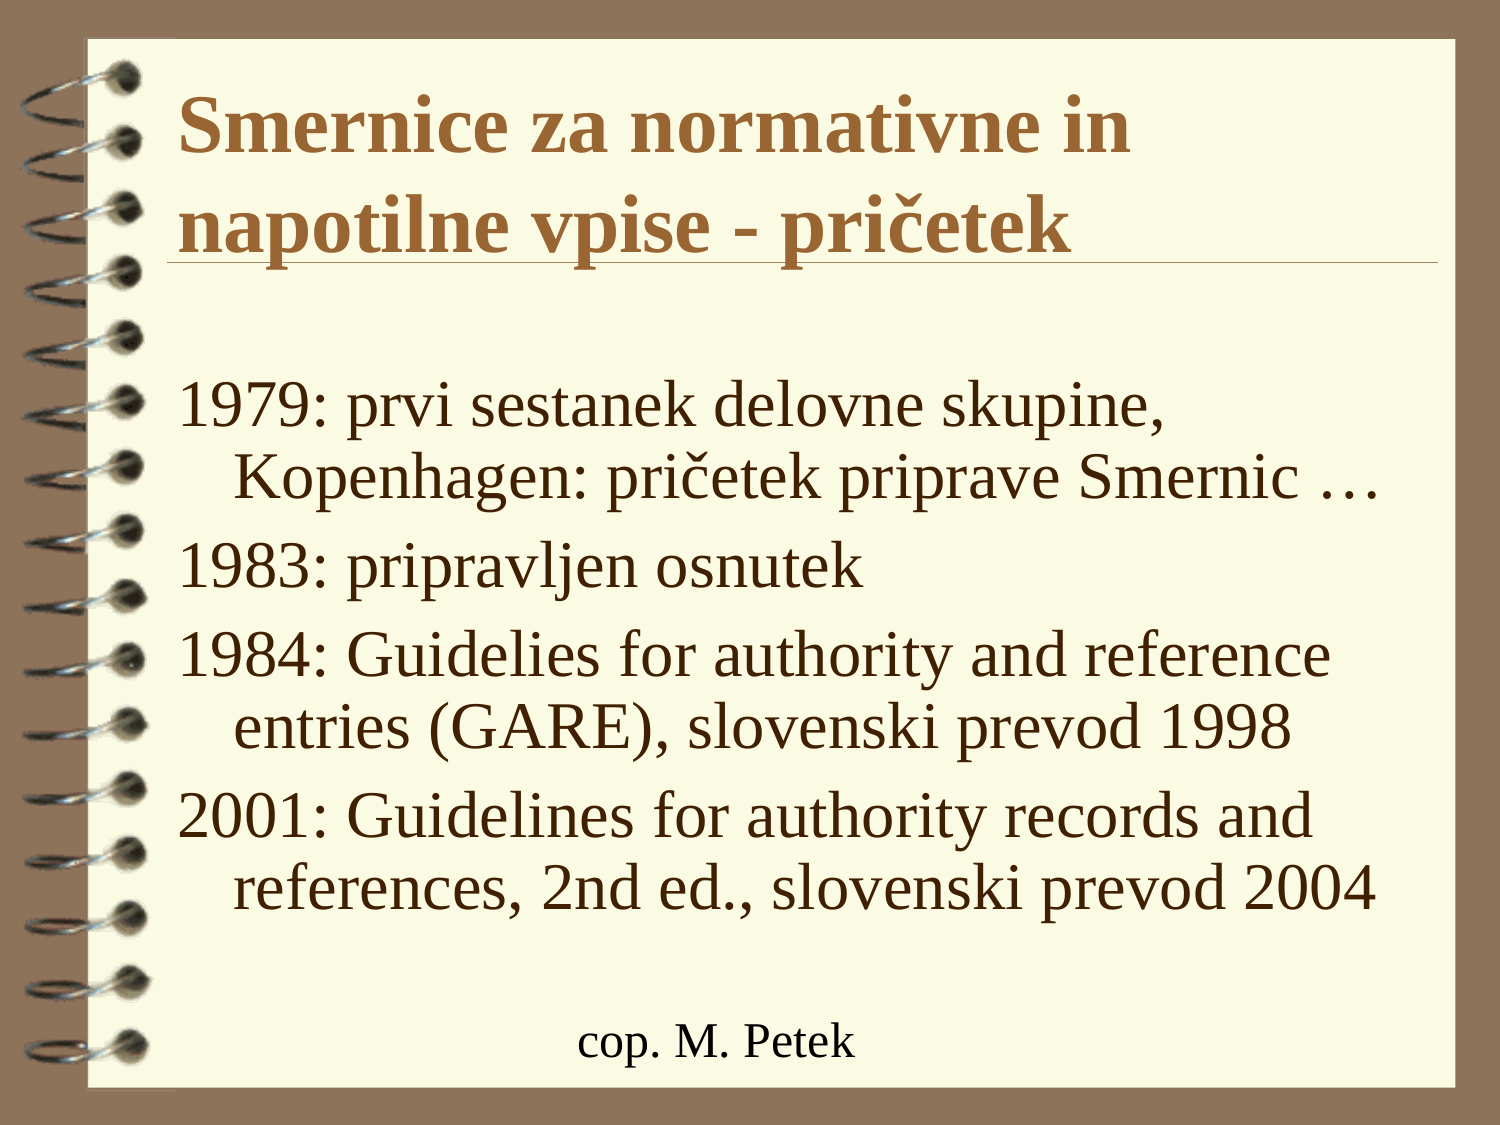

# Smernice za normativne in napotilne vpise - pričetek
1979: prvi sestanek delovne skupine, Kopenhagen: pričetek priprave Smernic …
1983: pripravljen osnutek
1984: Guidelies for authority and reference entries (GARE), slovenski prevod 1998
2001: Guidelines for authority records and references, 2nd ed., slovenski prevod 2004
cop. M. Petek